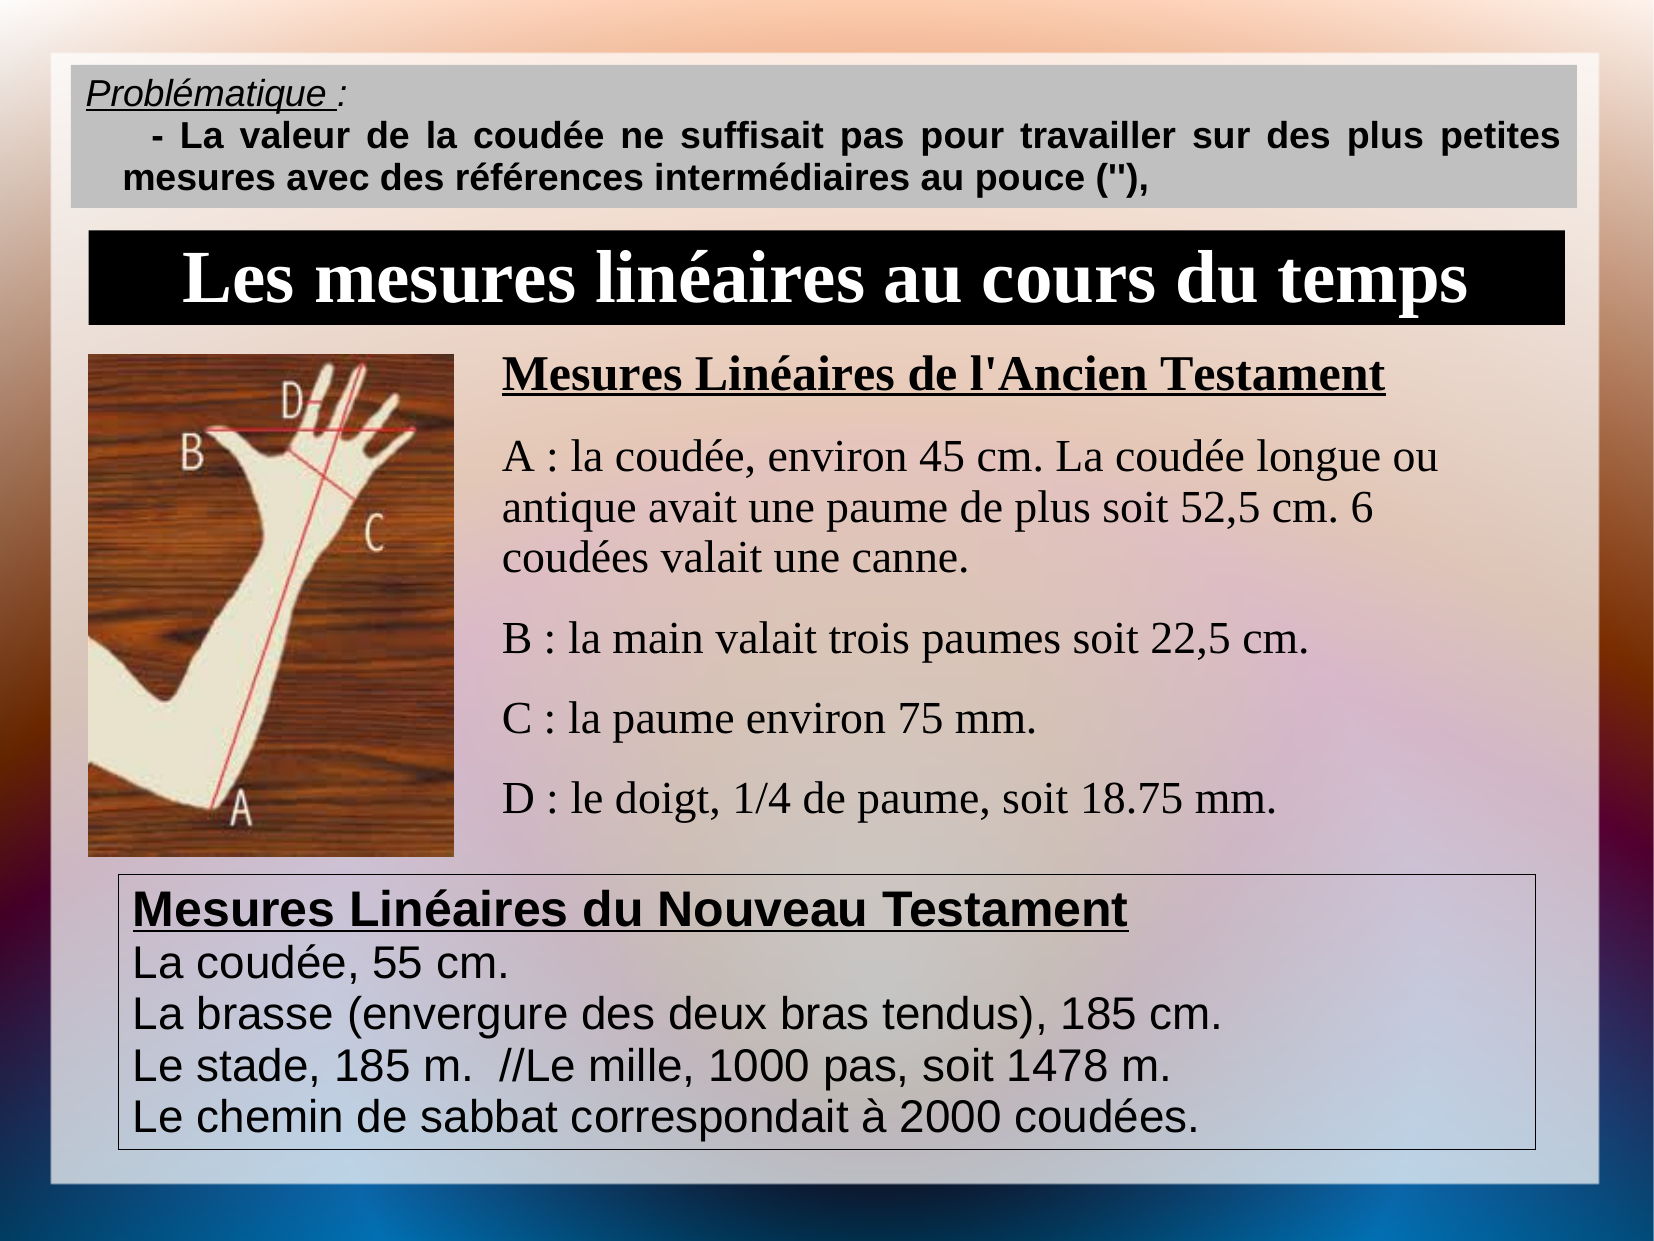

Problématique :
- La valeur de la coudée ne suffisait pas pour travailler sur des plus petites mesures avec des références intermédiaires au pouce (''),
# Les mesures linéaires au cours du temps
Mesures Linéaires de l'Ancien Testament
A : la coudée, environ 45 cm. La coudée longue ou antique avait une paume de plus soit 52,5 cm. 6 coudées valait une canne.
B : la main valait trois paumes soit 22,5 cm.
C : la paume environ 75 mm.
D : le doigt, 1/4 de paume, soit 18.75 mm.
Mesures Linéaires du Nouveau Testament
La coudée, 55 cm.
La brasse (envergure des deux bras tendus), 185 cm.
Le stade, 185 m. //Le mille, 1000 pas, soit 1478 m.
Le chemin de sabbat correspondait à 2000 coudées.